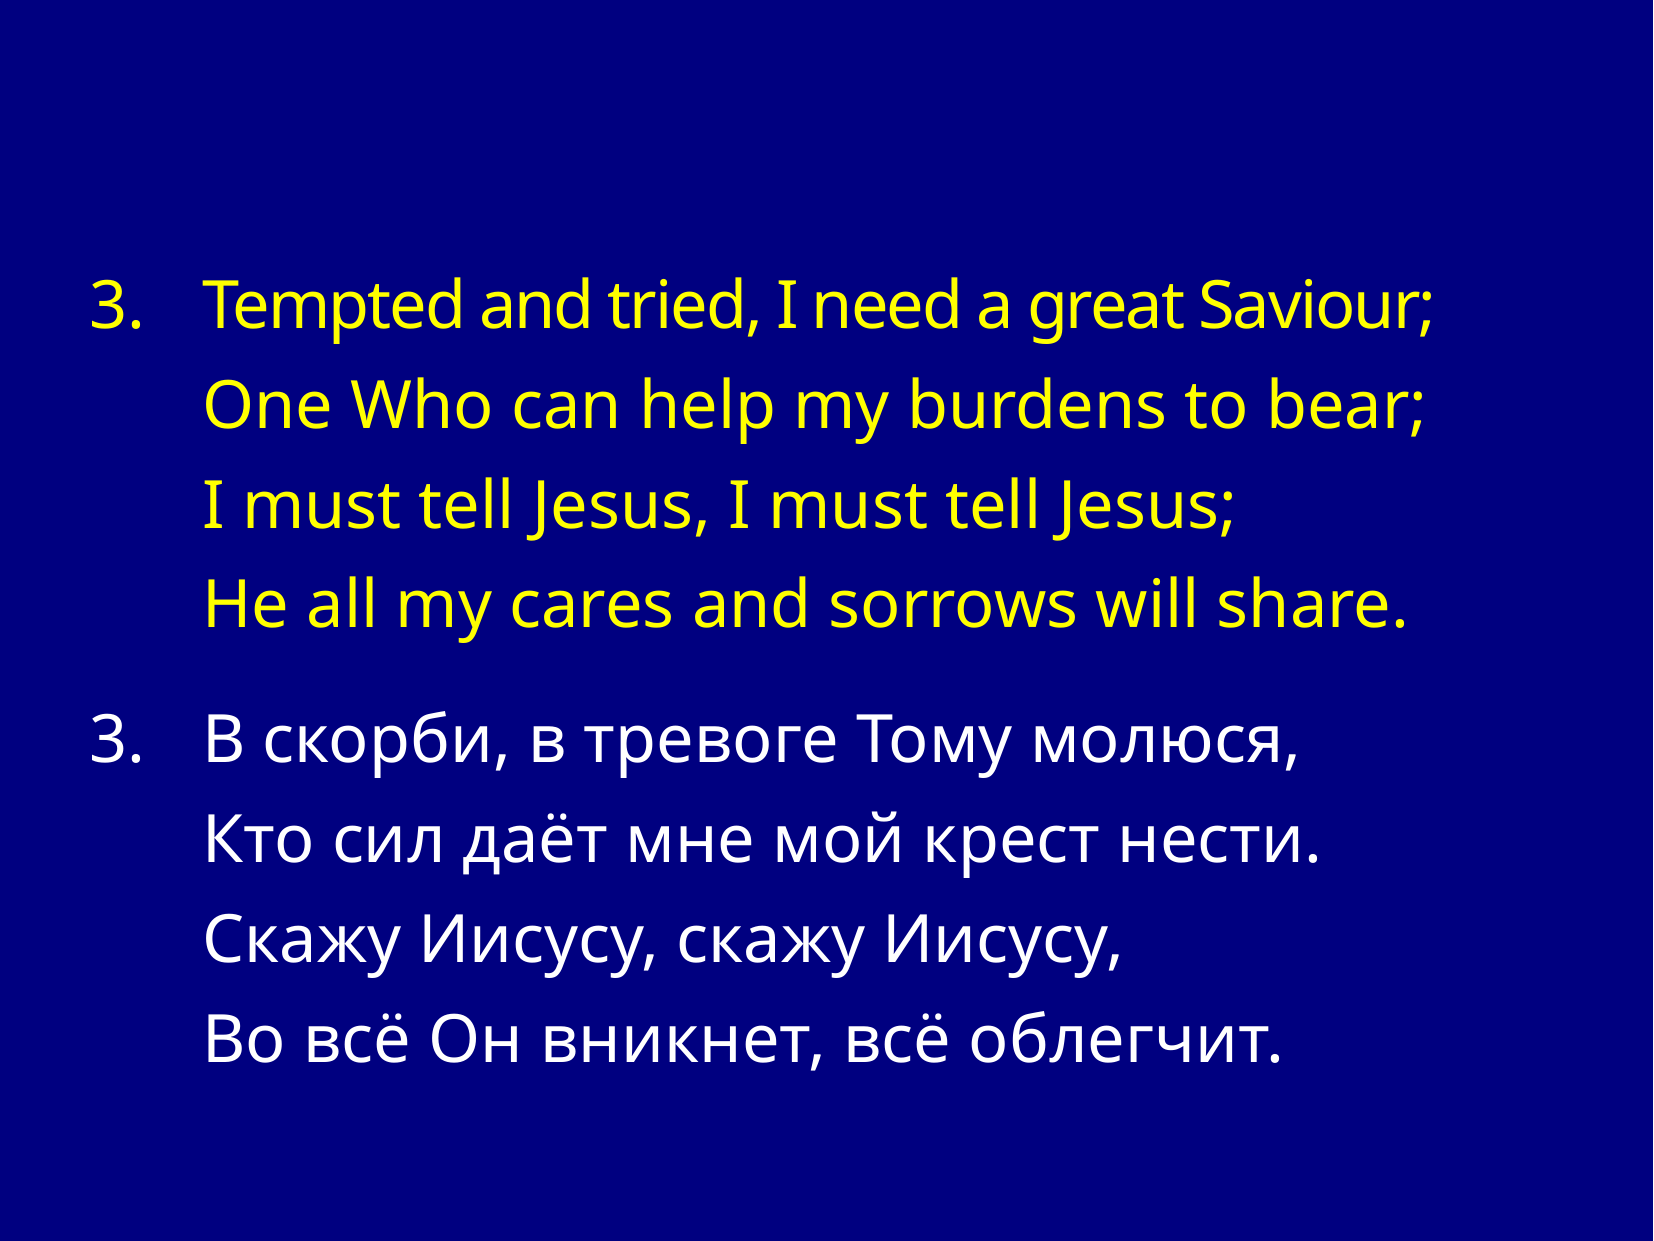

3.	Tempted and tried, I need a great Saviour;
	One Who can help my burdens to bear;
	I must tell Jesus, I must tell Jesus;
	He all my cares and sorrows will share.
3.	В скорби, в тревоге Тому молюся,
	Кто сил даёт мне мой крест нести.
	Скажу Иисусу, скажу Иисусу,
	Во всё Он вникнет, всё облегчит.